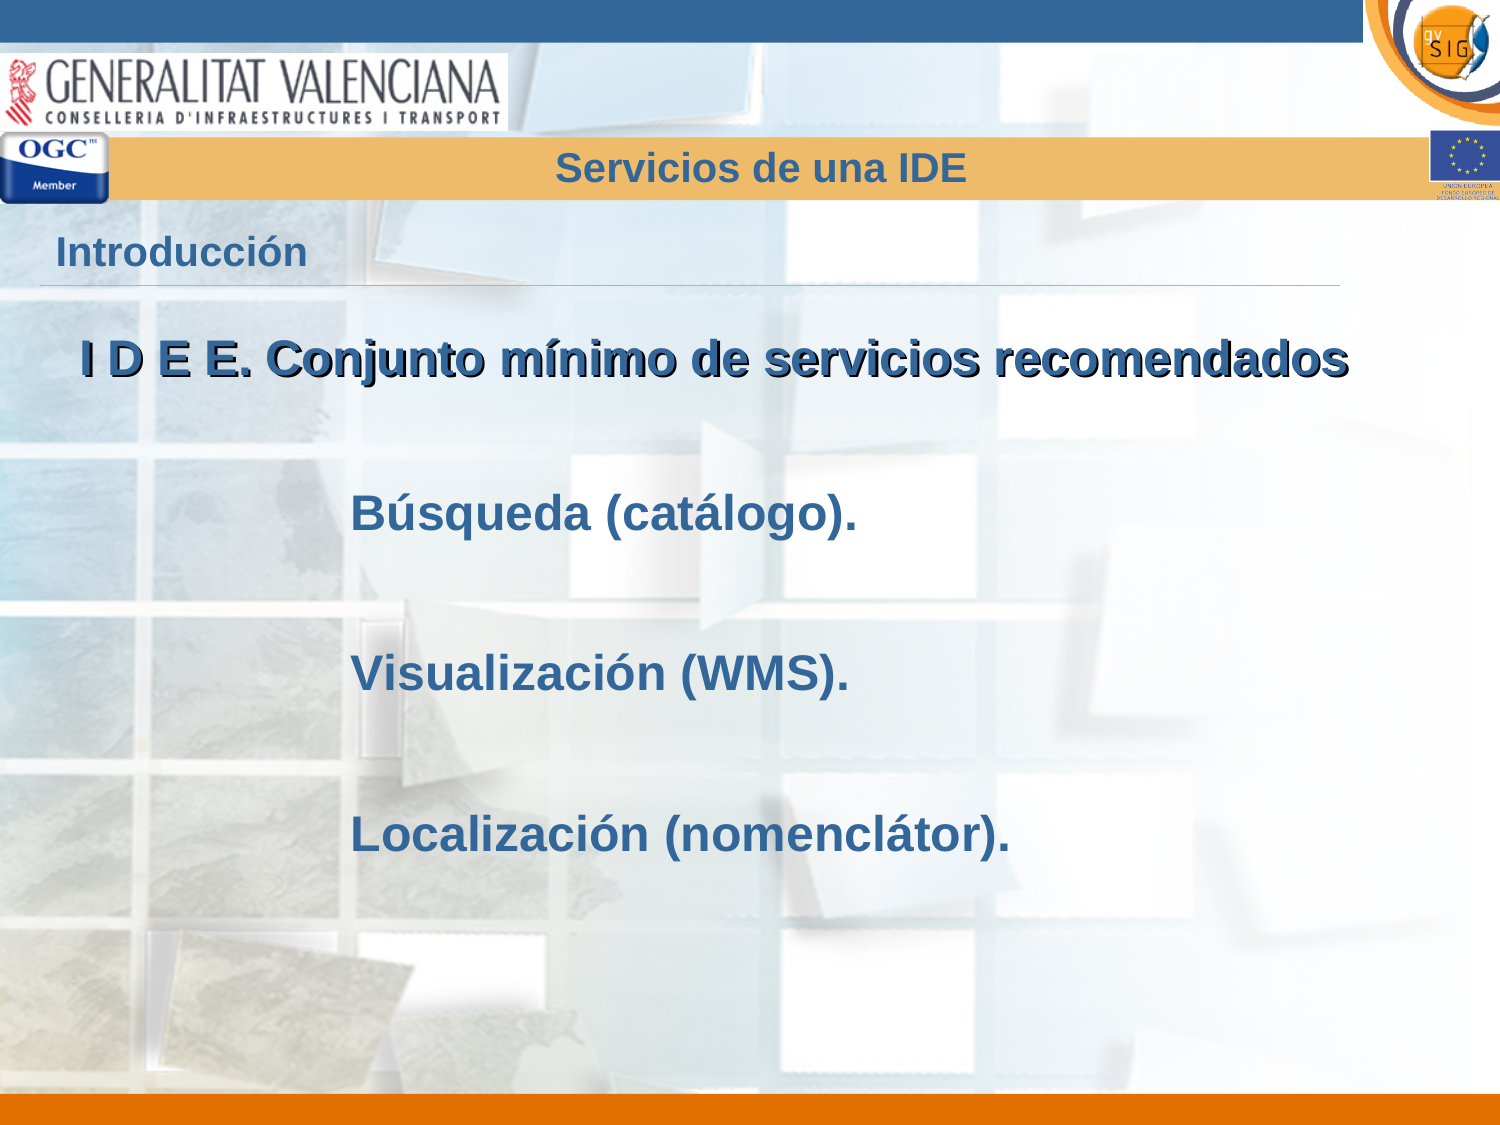

Servicios de una IDE
Introducción
I D E E. Conjunto mínimo de servicios recomendados
 Búsqueda (catálogo).
 Visualización (WMS).
 Localización (nomenclátor).